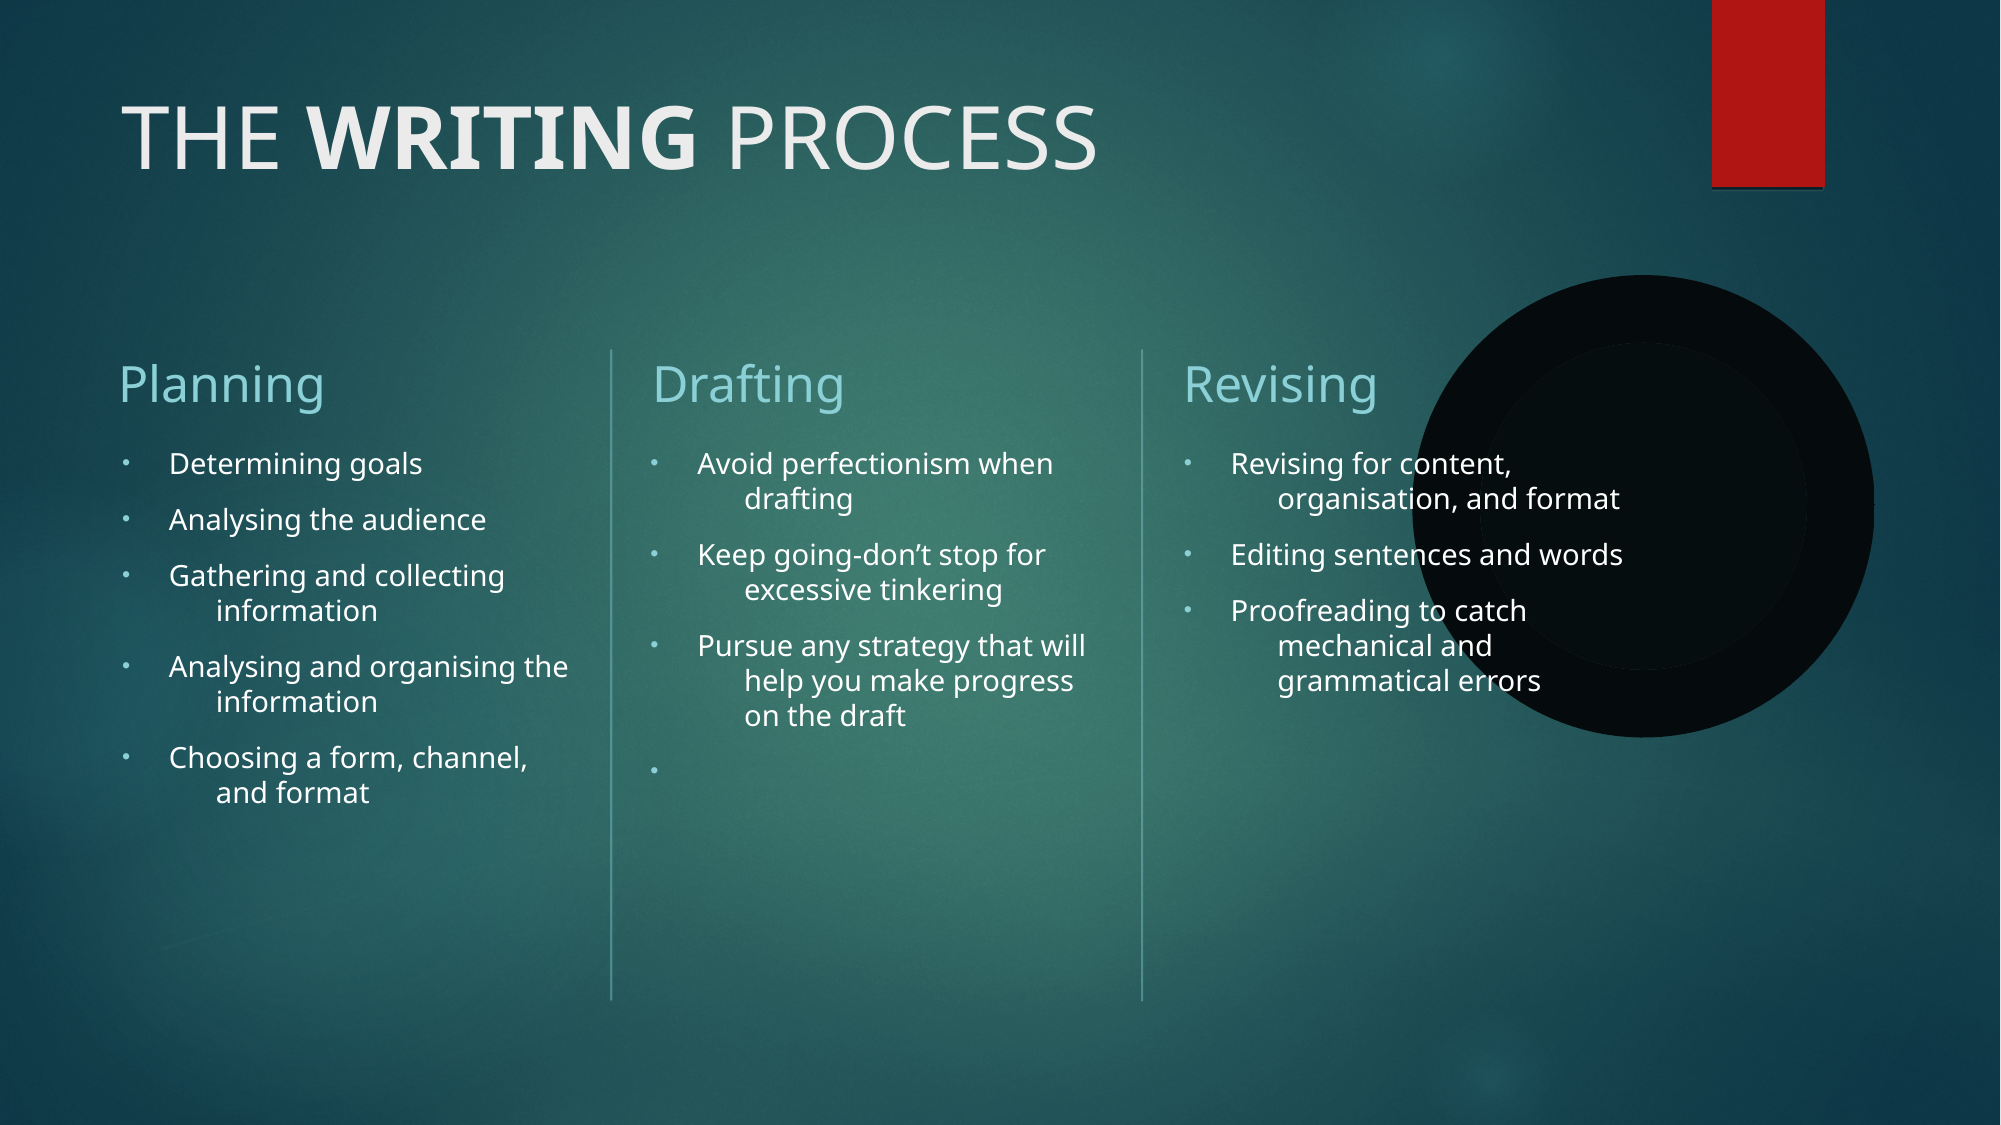

# THE WRITING PROCESS
Planning
Drafting
Revising
Determining goals
Analysing the audience
Gathering and collecting information
Analysing and organising the information
Choosing a form, channel, and format
Avoid perfectionism when drafting
Keep going-don’t stop for excessive tinkering
Pursue any strategy that will help you make progress on the draft
Revising for content, organisation, and format
Editing sentences and words
Proofreading to catch mechanical and grammatical errors